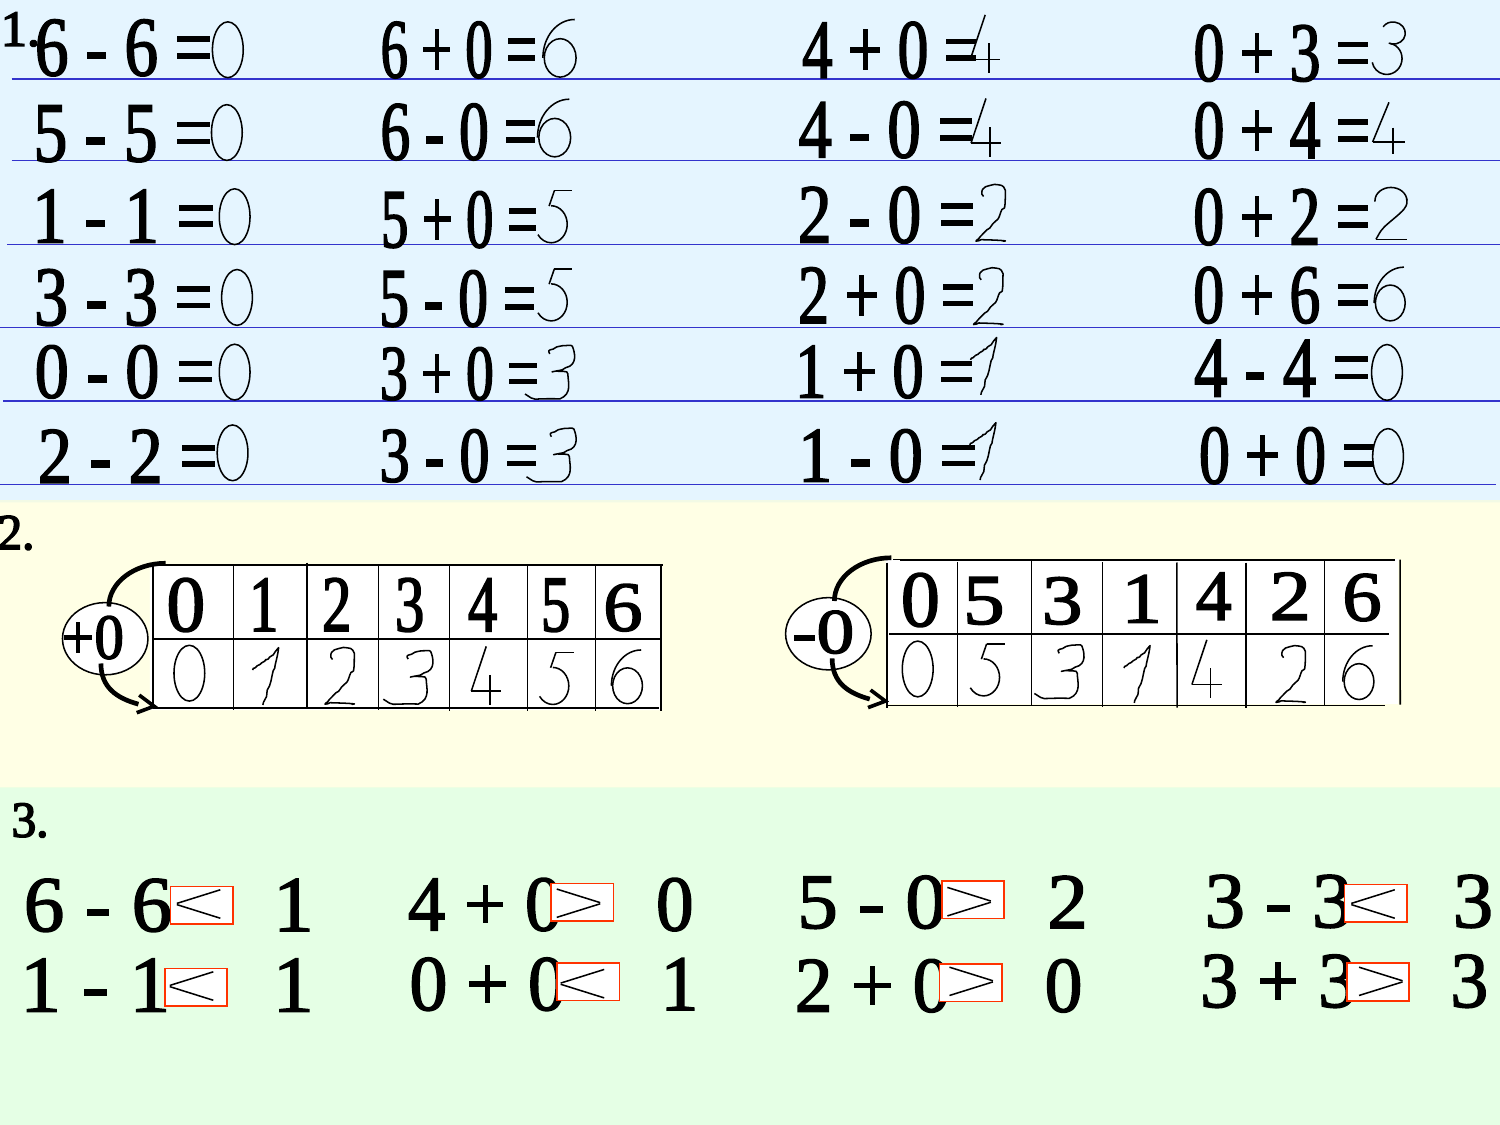

# Sčí., odč. zpaměti
1.
6 - 6 =
5 - 5 =
1 - 1 =
3 - 3 =
0 - 0 =
2 - 2 =
6 + 0 =
6 - 0 =
5 + 0 =
5 - 0 =
3 + 0 =
3 - 0 =
4 + 0 =
4 - 0 =
2 - 0 =
2 + 0 =
1 + 0 =
1 - 0 =
0 + 3 =
0 + 4 =
0 + 2 =
0 + 6 =
4 - 4 =
0 + 0 =
2.
-0
4
2
0
6
1
5
3
0
1 2 3 4 5
6
+0
3.
3 - 3 3
5 - 0 2
4 + 0 0
6 - 6 1
3 + 3 3
0 + 0 1
1 - 1 1
2 + 0 0